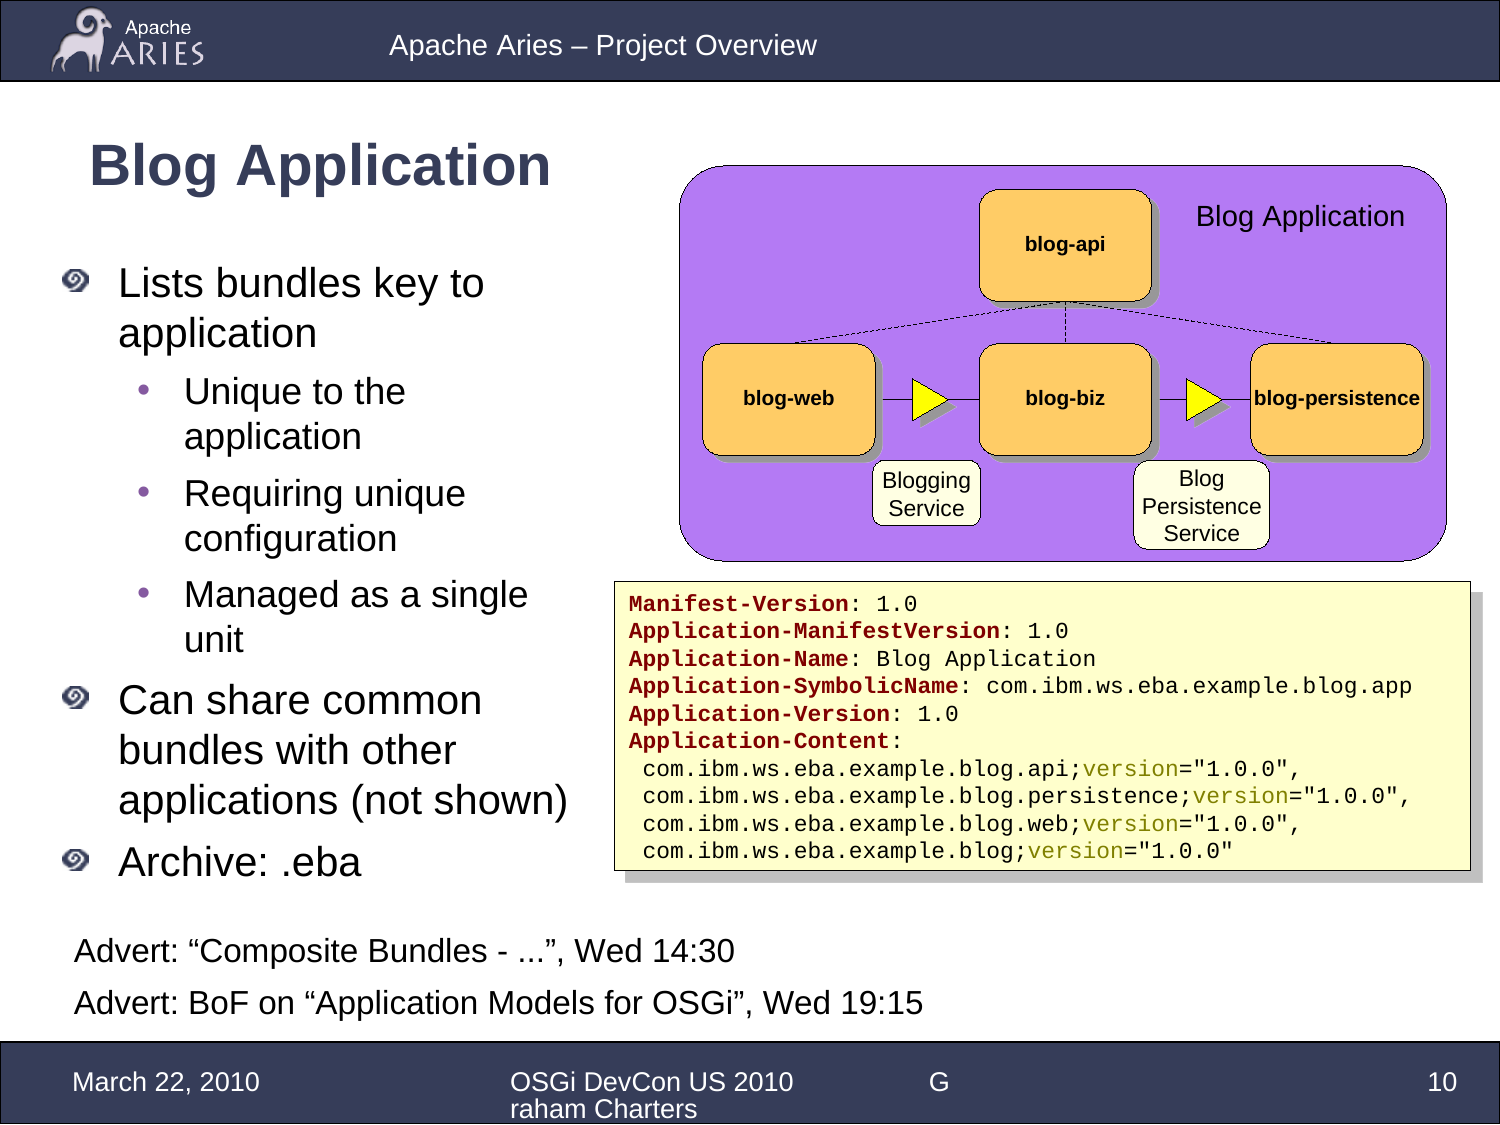

# Blog Application
blog-api
Blog Application
Lists bundles key to application
Unique to the application
Requiring unique configuration
Managed as a single unit
Can share common bundles with other applications (not shown)
Archive: .eba
blog-web
blog-biz
blog-persistence
Blogging
Service
Blog
Persistence
Service
Manifest-Version: 1.0
Application-ManifestVersion: 1.0
Application-Name: Blog Application
Application-SymbolicName: com.ibm.ws.eba.example.blog.app
Application-Version: 1.0
Application-Content:
 com.ibm.ws.eba.example.blog.api;version="1.0.0",
 com.ibm.ws.eba.example.blog.persistence;version="1.0.0",
 com.ibm.ws.eba.example.blog.web;version="1.0.0",
 com.ibm.ws.eba.example.blog;version="1.0.0"
Advert: “Composite Bundles - ...”, Wed 14:30
Advert: BoF on “Application Models for OSGi”, Wed 19:15
March 22, 2010
OSGi DevCon US 2010 Graham Charters
10